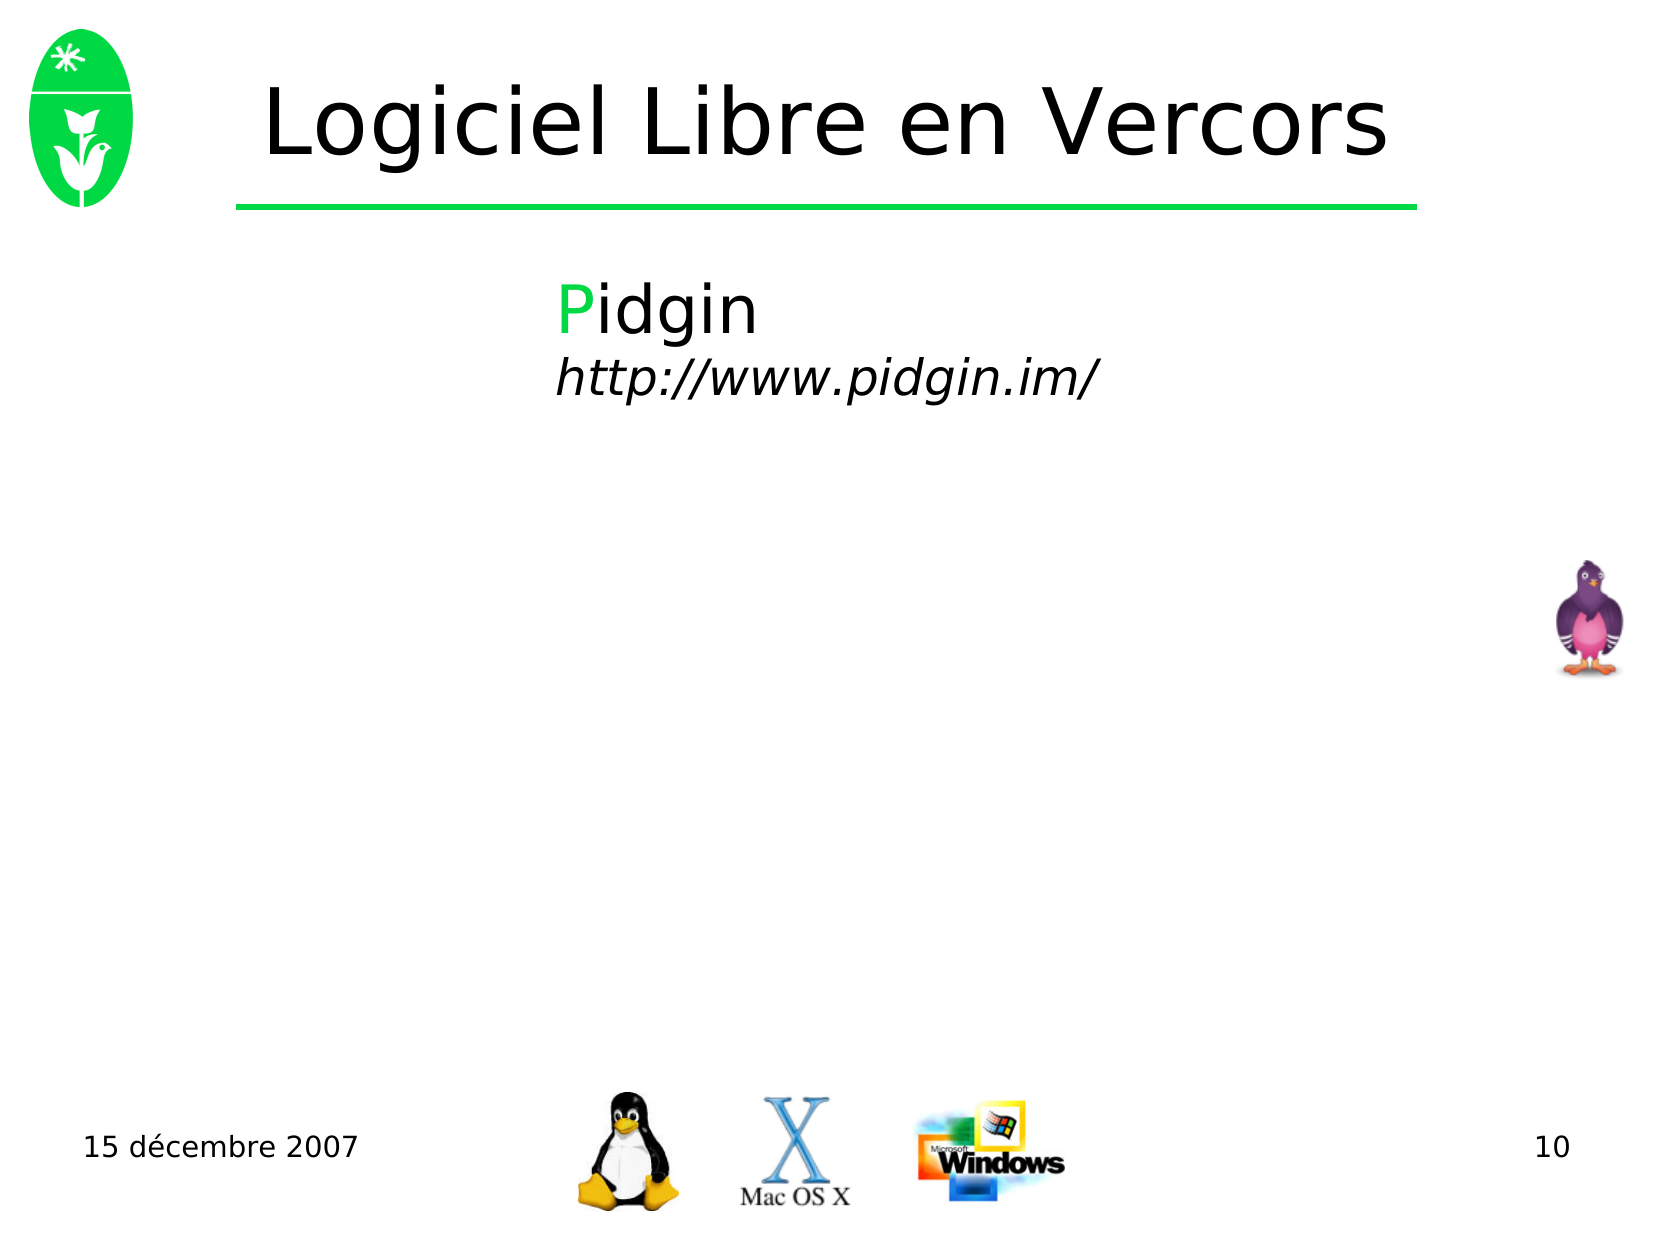

# Logiciel Libre en Vercors
Pidgin
http://www.pidgin.im/
15 décembre 2007
10